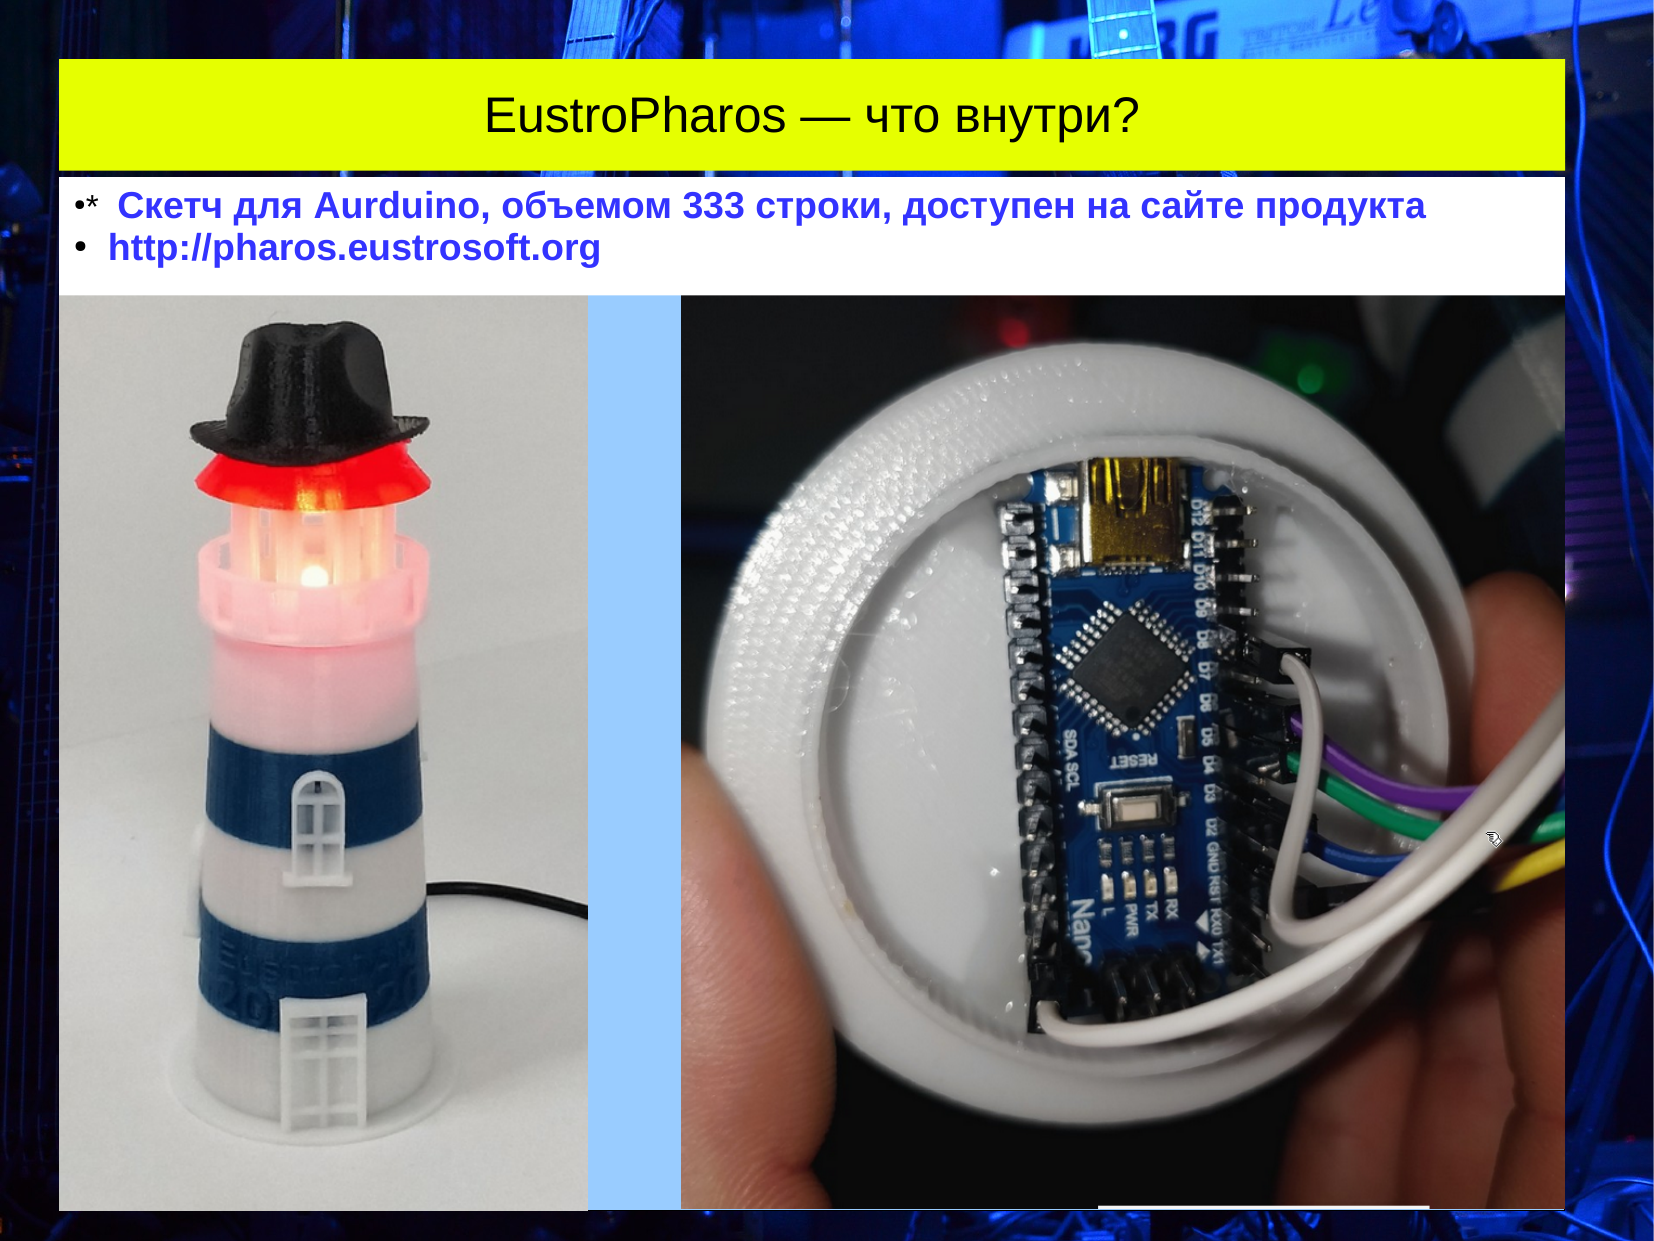

# EustroPharos — что внутри?
* Скетч для Aurduino, объемом 333 строки, доступен на сайте продукта
 http://pharos.eustrosoft.org